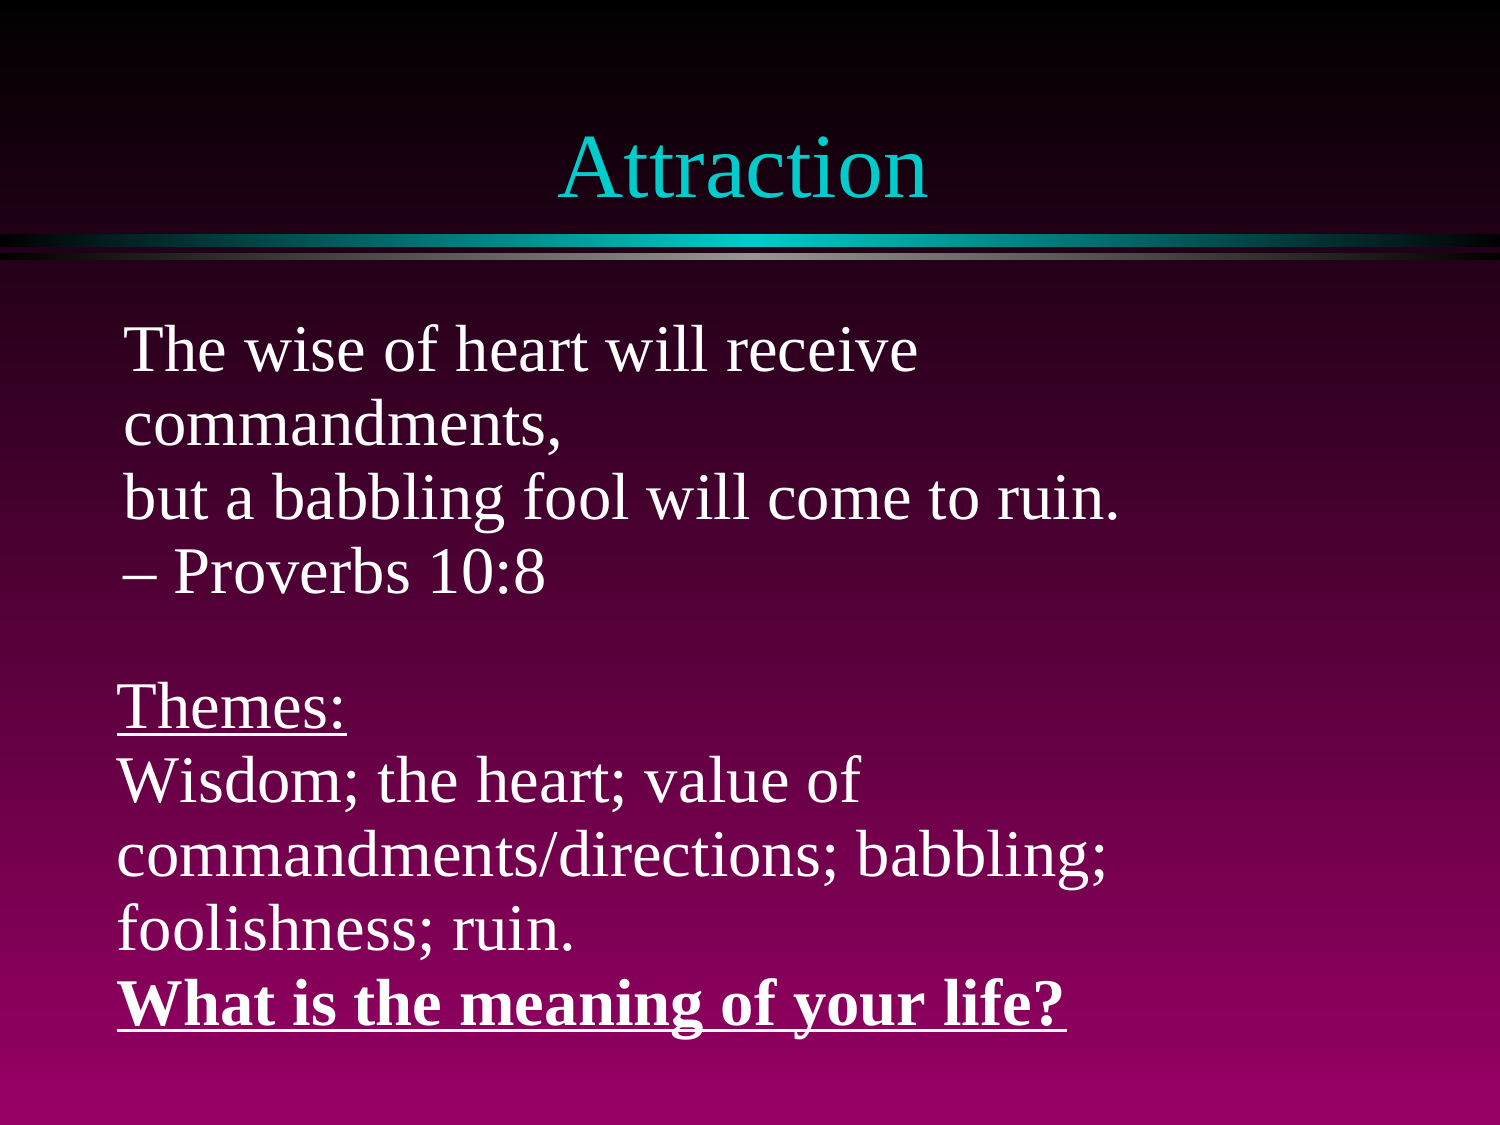

# Attraction
The wise of heart will receive commandments,
but a babbling fool will come to ruin.
– Proverbs 10:8
Themes:
Wisdom; the heart; value of commandments/directions; babbling; foolishness; ruin.
What is the meaning of your life?